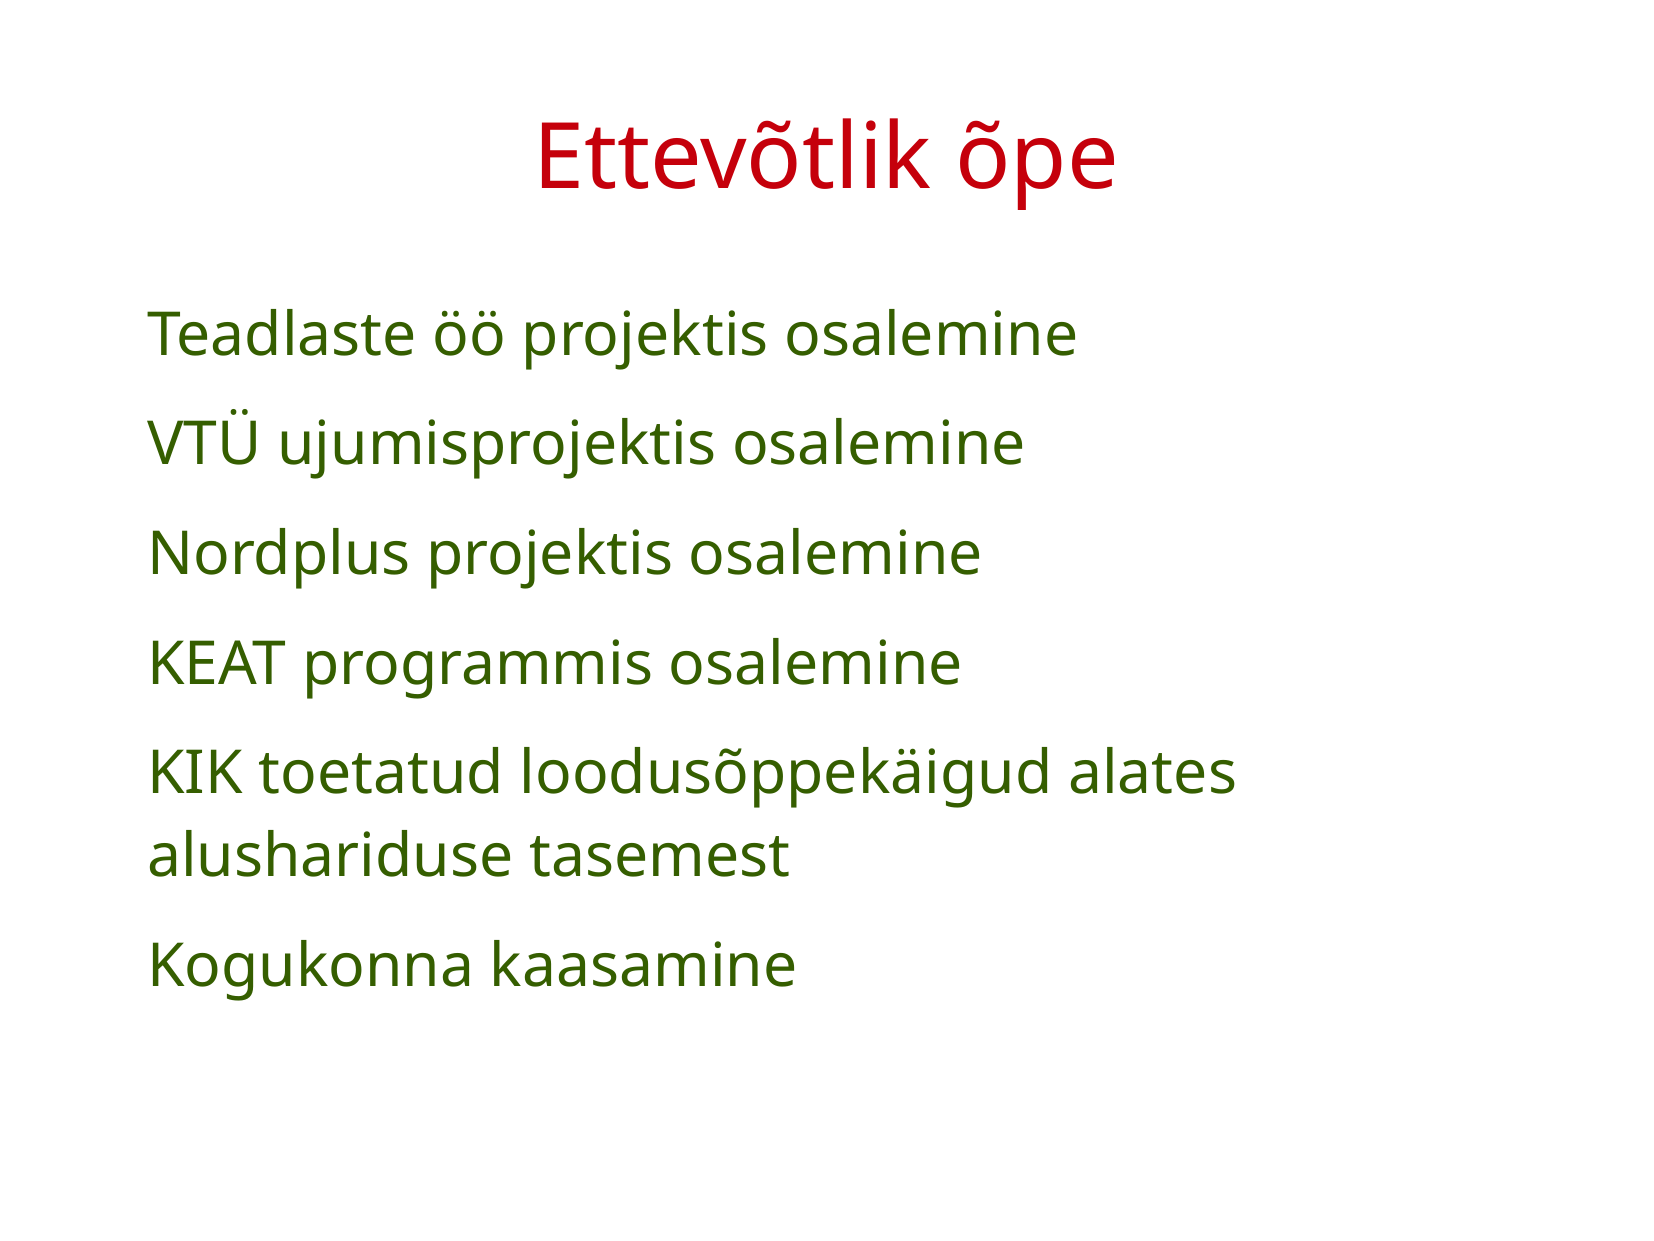

# Ettevõtlik õpe
Teadlaste öö projektis osalemine
VTÜ ujumisprojektis osalemine
Nordplus projektis osalemine
KEAT programmis osalemine
KIK toetatud loodusõppekäigud alates alushariduse tasemest
Kogukonna kaasamine